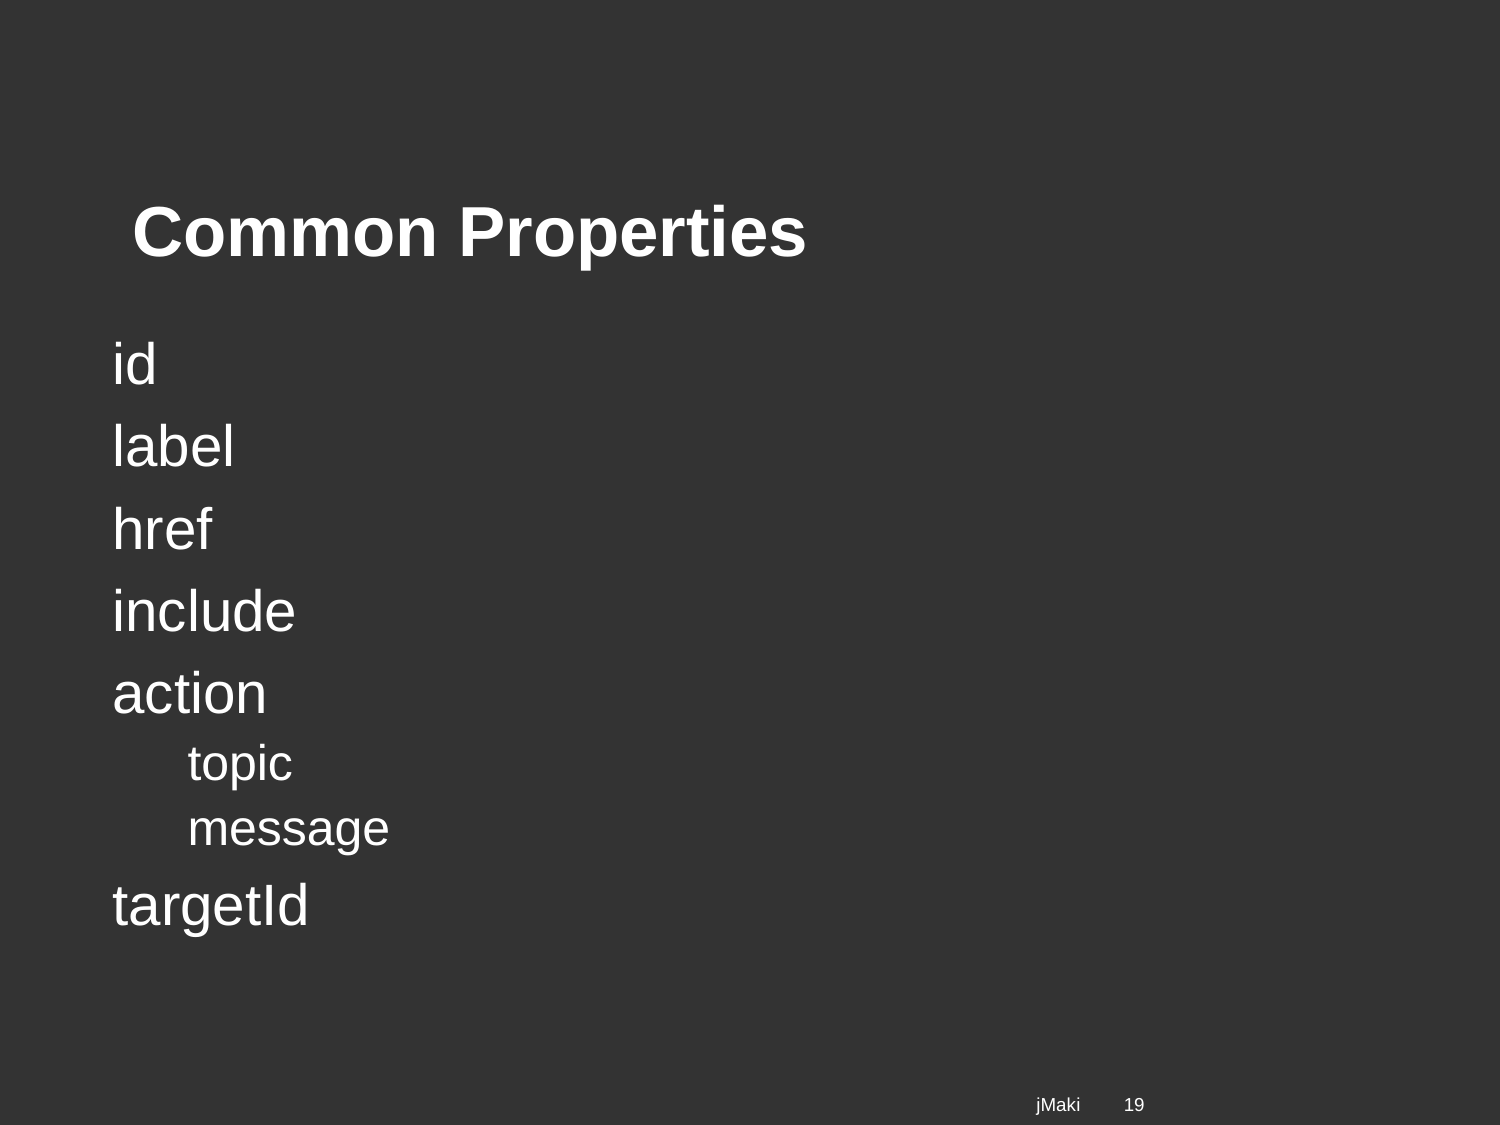

# Common Properties
id
label
href
include
action
topic
message
targetId